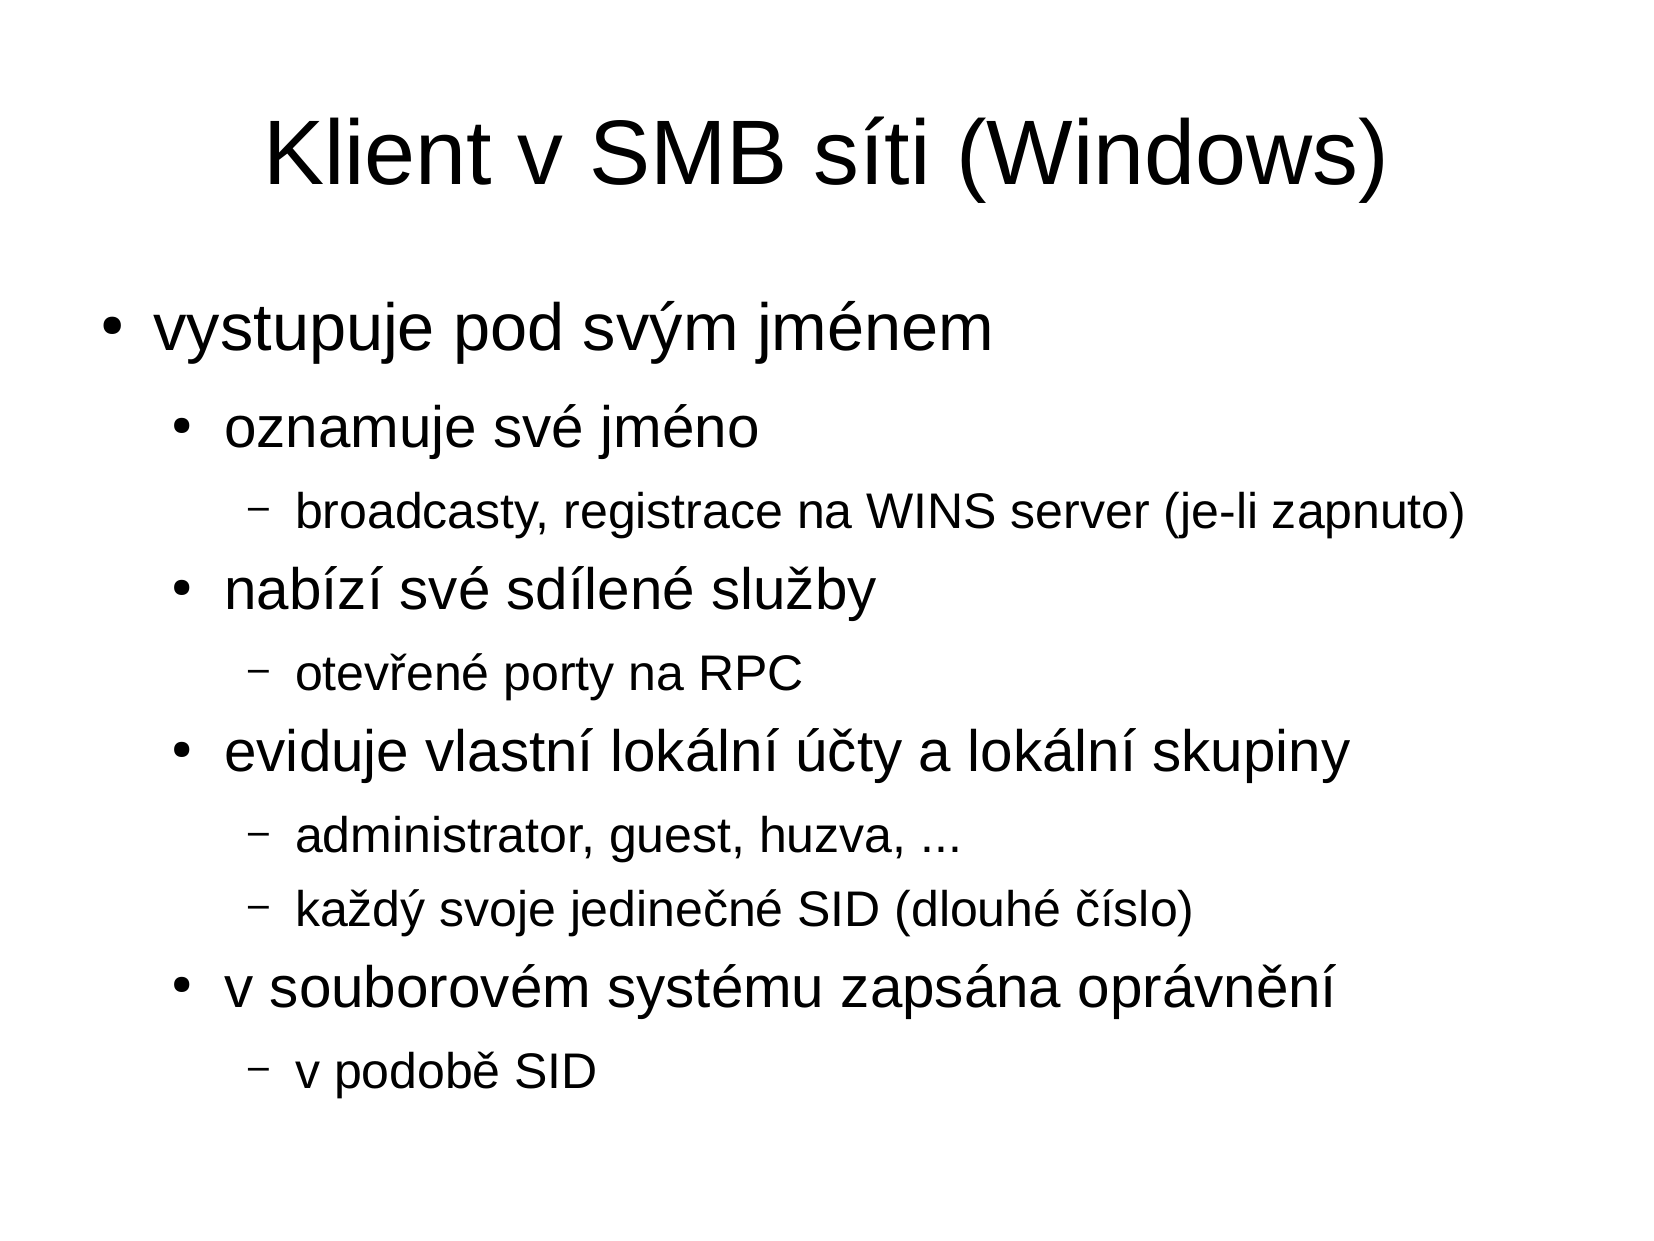

# Klient v SMB síti (Windows)
vystupuje pod svým jménem
oznamuje své jméno
broadcasty, registrace na WINS server (je-li zapnuto)
nabízí své sdílené služby
otevřené porty na RPC
eviduje vlastní lokální účty a lokální skupiny
administrator, guest, huzva, ...
každý svoje jedinečné SID (dlouhé číslo)
v souborovém systému zapsána oprávnění
v podobě SID